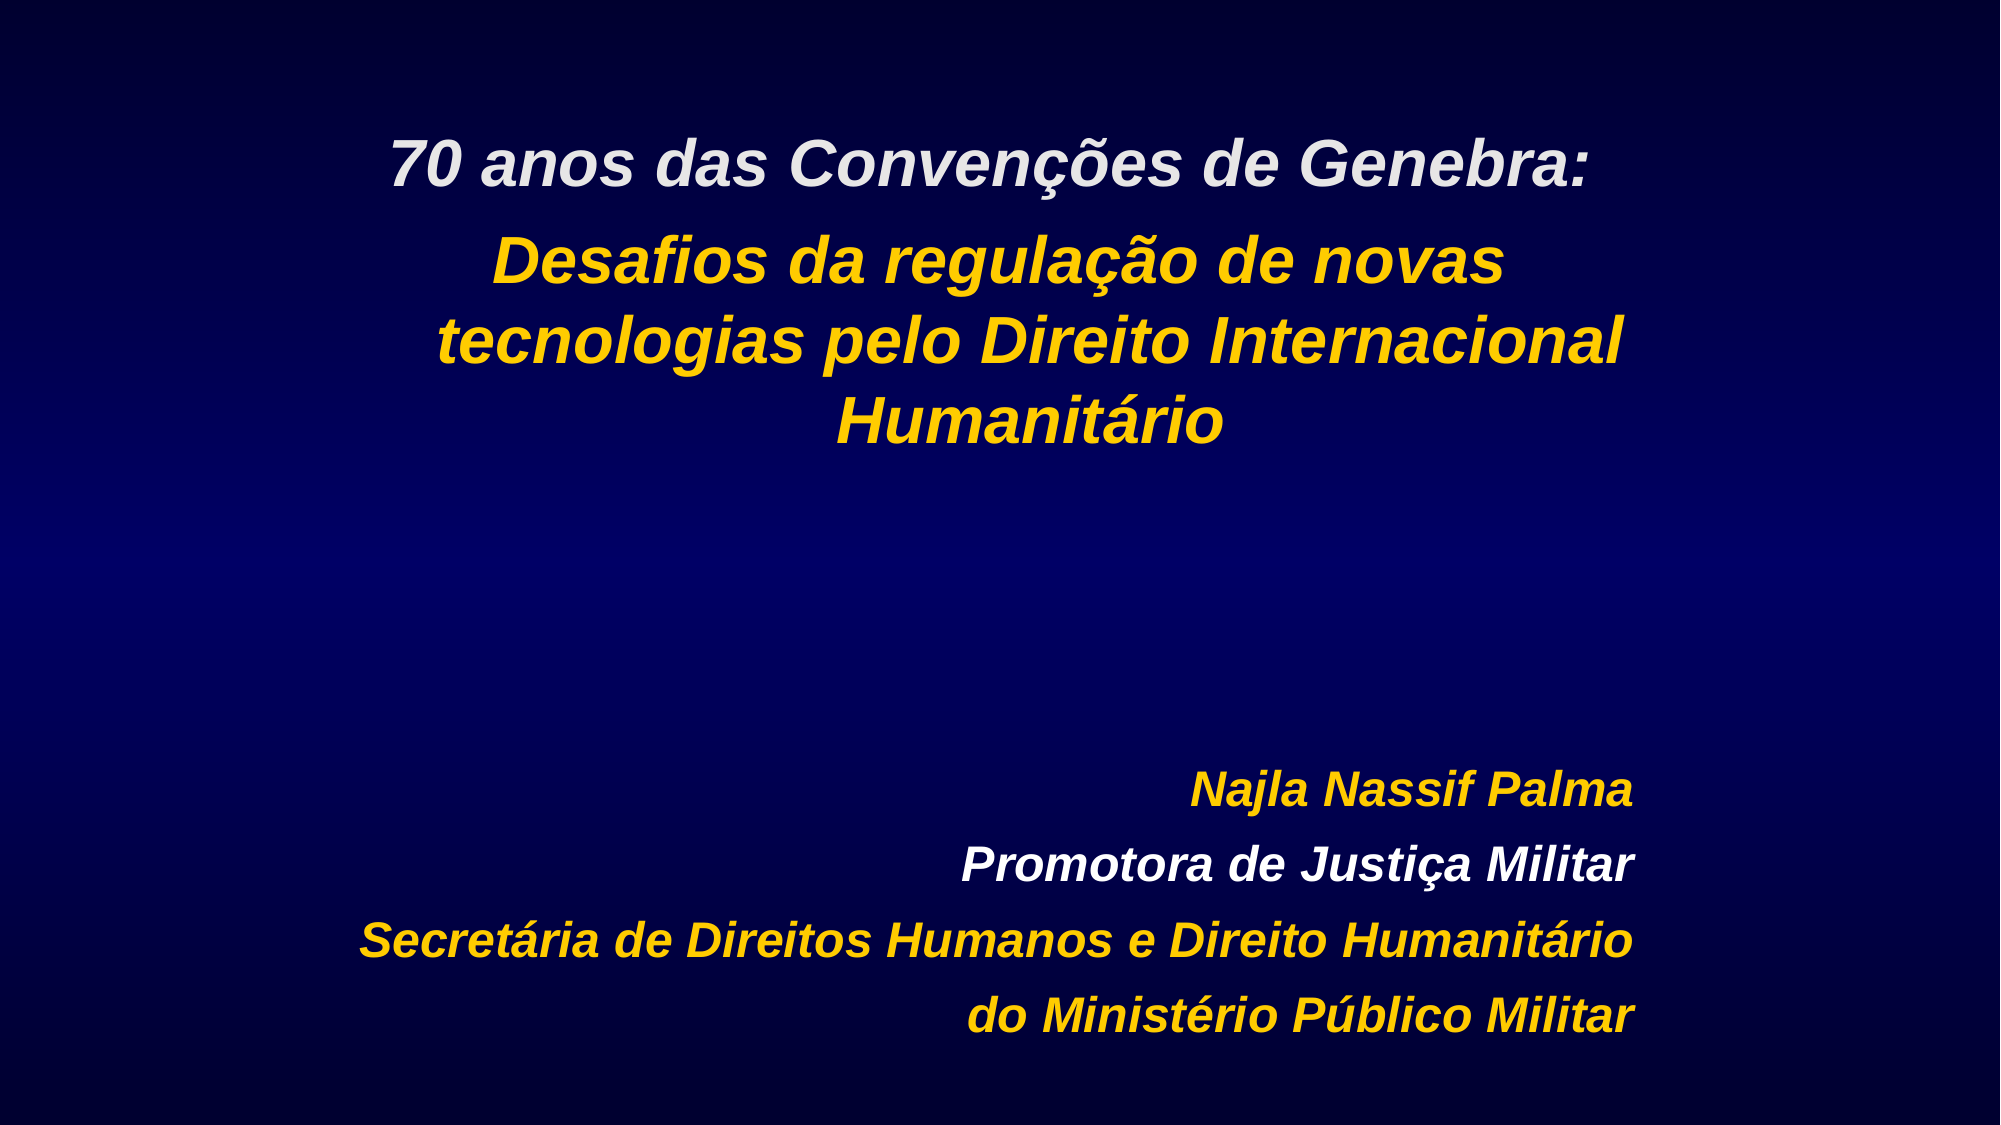

70 anos das Convenções de Genebra:
 Desafios da regulação de novas tecnologias pelo Direito Internacional Humanitário
Najla Nassif Palma
Promotora de Justiça Militar
Secretária de Direitos Humanos e Direito Humanitário
do Ministério Público Militar